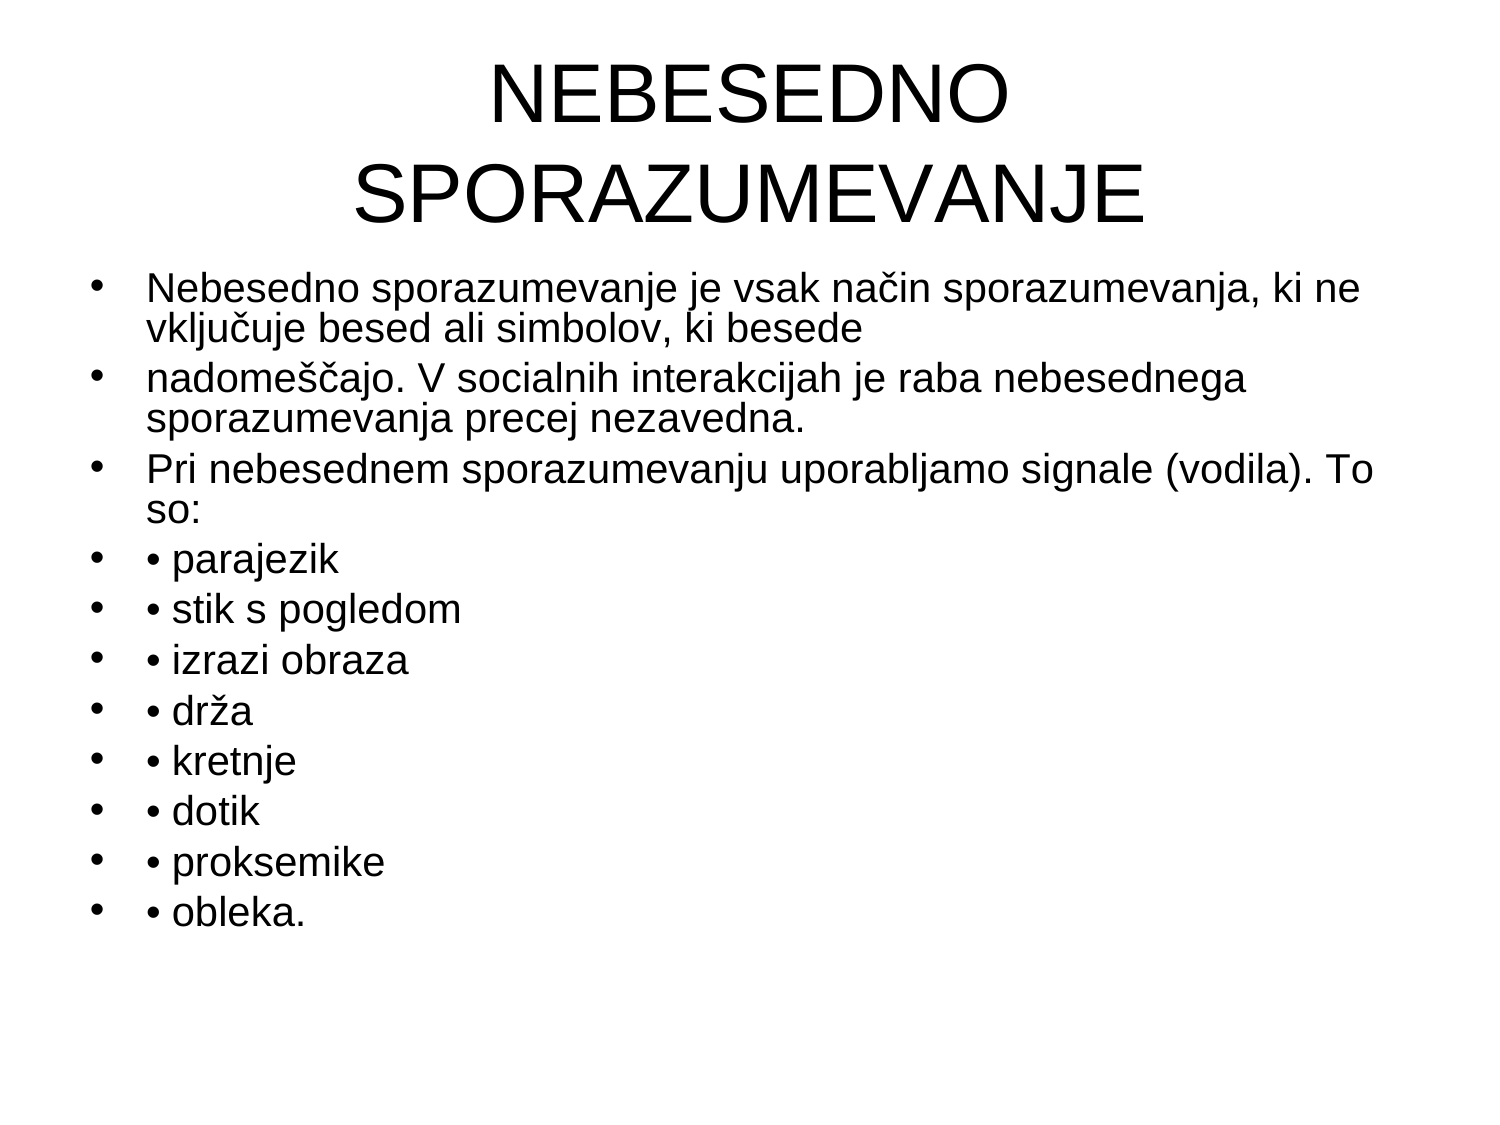

# NEBESEDNO SPORAZUMEVANJE
Nebesedno sporazumevanje je vsak način sporazumevanja, ki ne vključuje besed ali simbolov, ki besede
nadomeščajo. V socialnih interakcijah je raba nebesednega sporazumevanja precej nezavedna.
Pri nebesednem sporazumevanju uporabljamo signale (vodila). To so:
• parajezik
• stik s pogledom
• izrazi obraza
• drža
• kretnje
• dotik
• proksemike
• obleka.